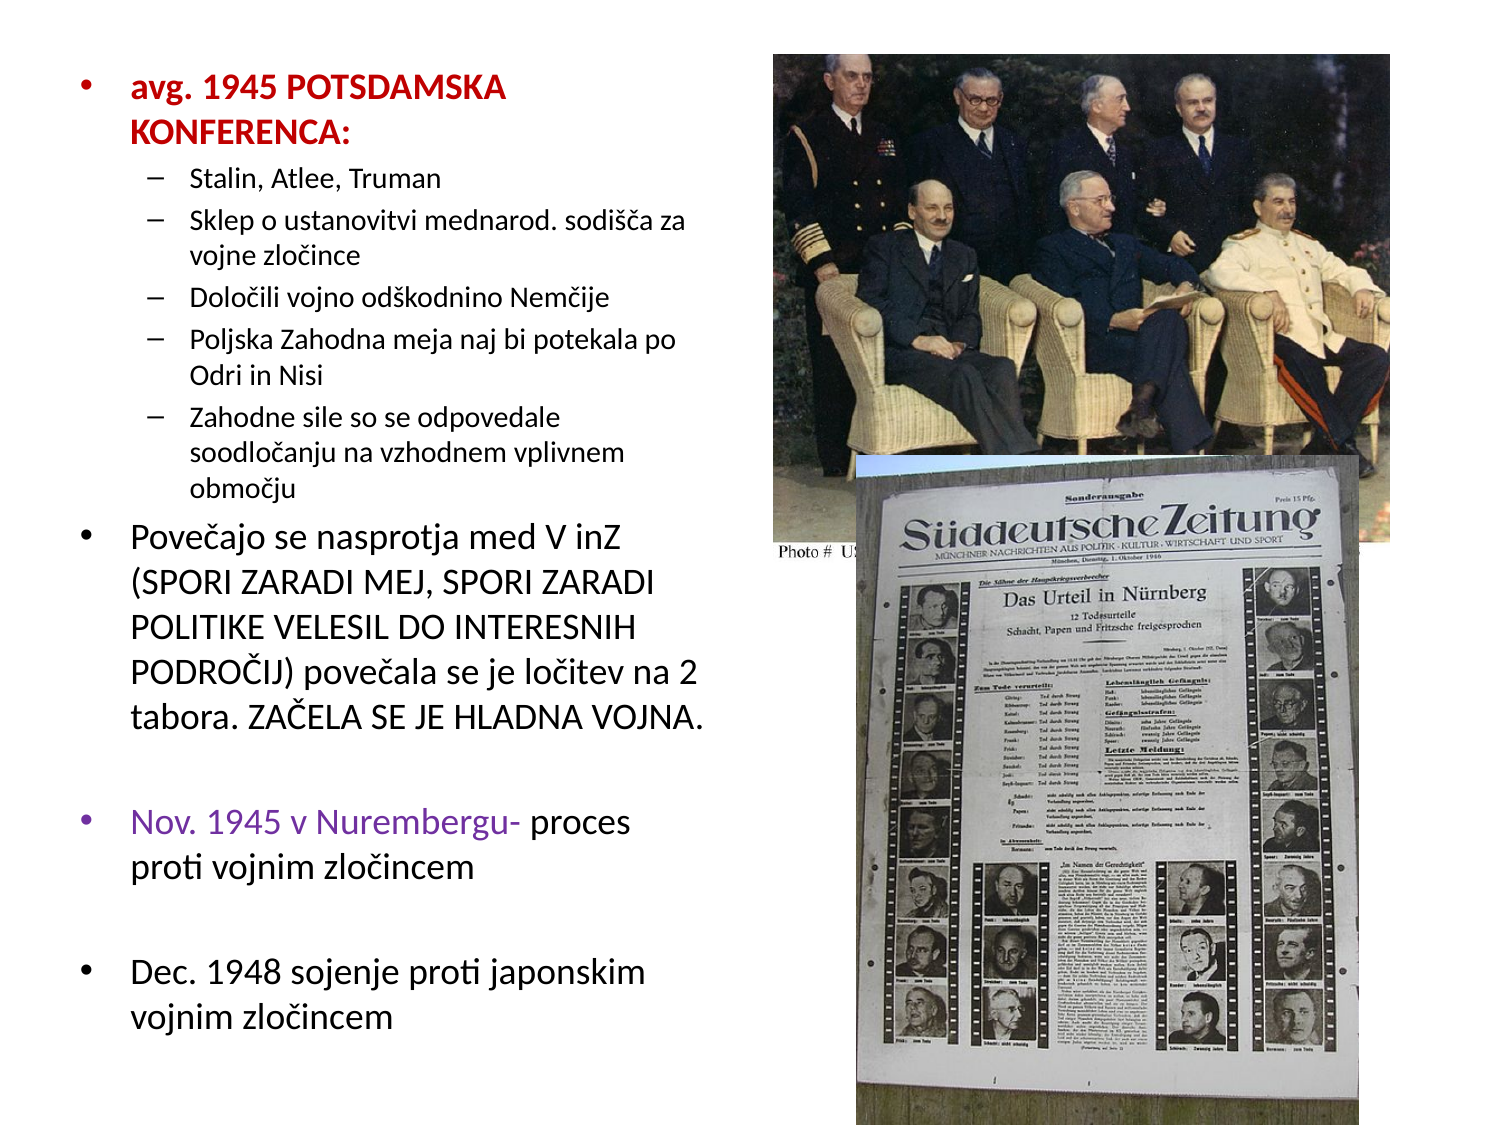

# avg. 1945 POTSDAMSKA KONFERENCA:
Stalin, Atlee, Truman
Sklep o ustanovitvi mednarod. sodišča za vojne zločince
Določili vojno odškodnino Nemčije
Poljska Zahodna meja naj bi potekala po Odri in Nisi
Zahodne sile so se odpovedale soodločanju na vzhodnem vplivnem območju
Povečajo se nasprotja med V inZ (SPORI ZARADI MEJ, SPORI ZARADI POLITIKE VELESIL DO INTERESNIH PODROČIJ) povečala se je ločitev na 2 tabora. ZAČELA SE JE HLADNA VOJNA.
Nov. 1945 v Nurembergu- proces proti vojnim zločincem
Dec. 1948 sojenje proti japonskim vojnim zločincem